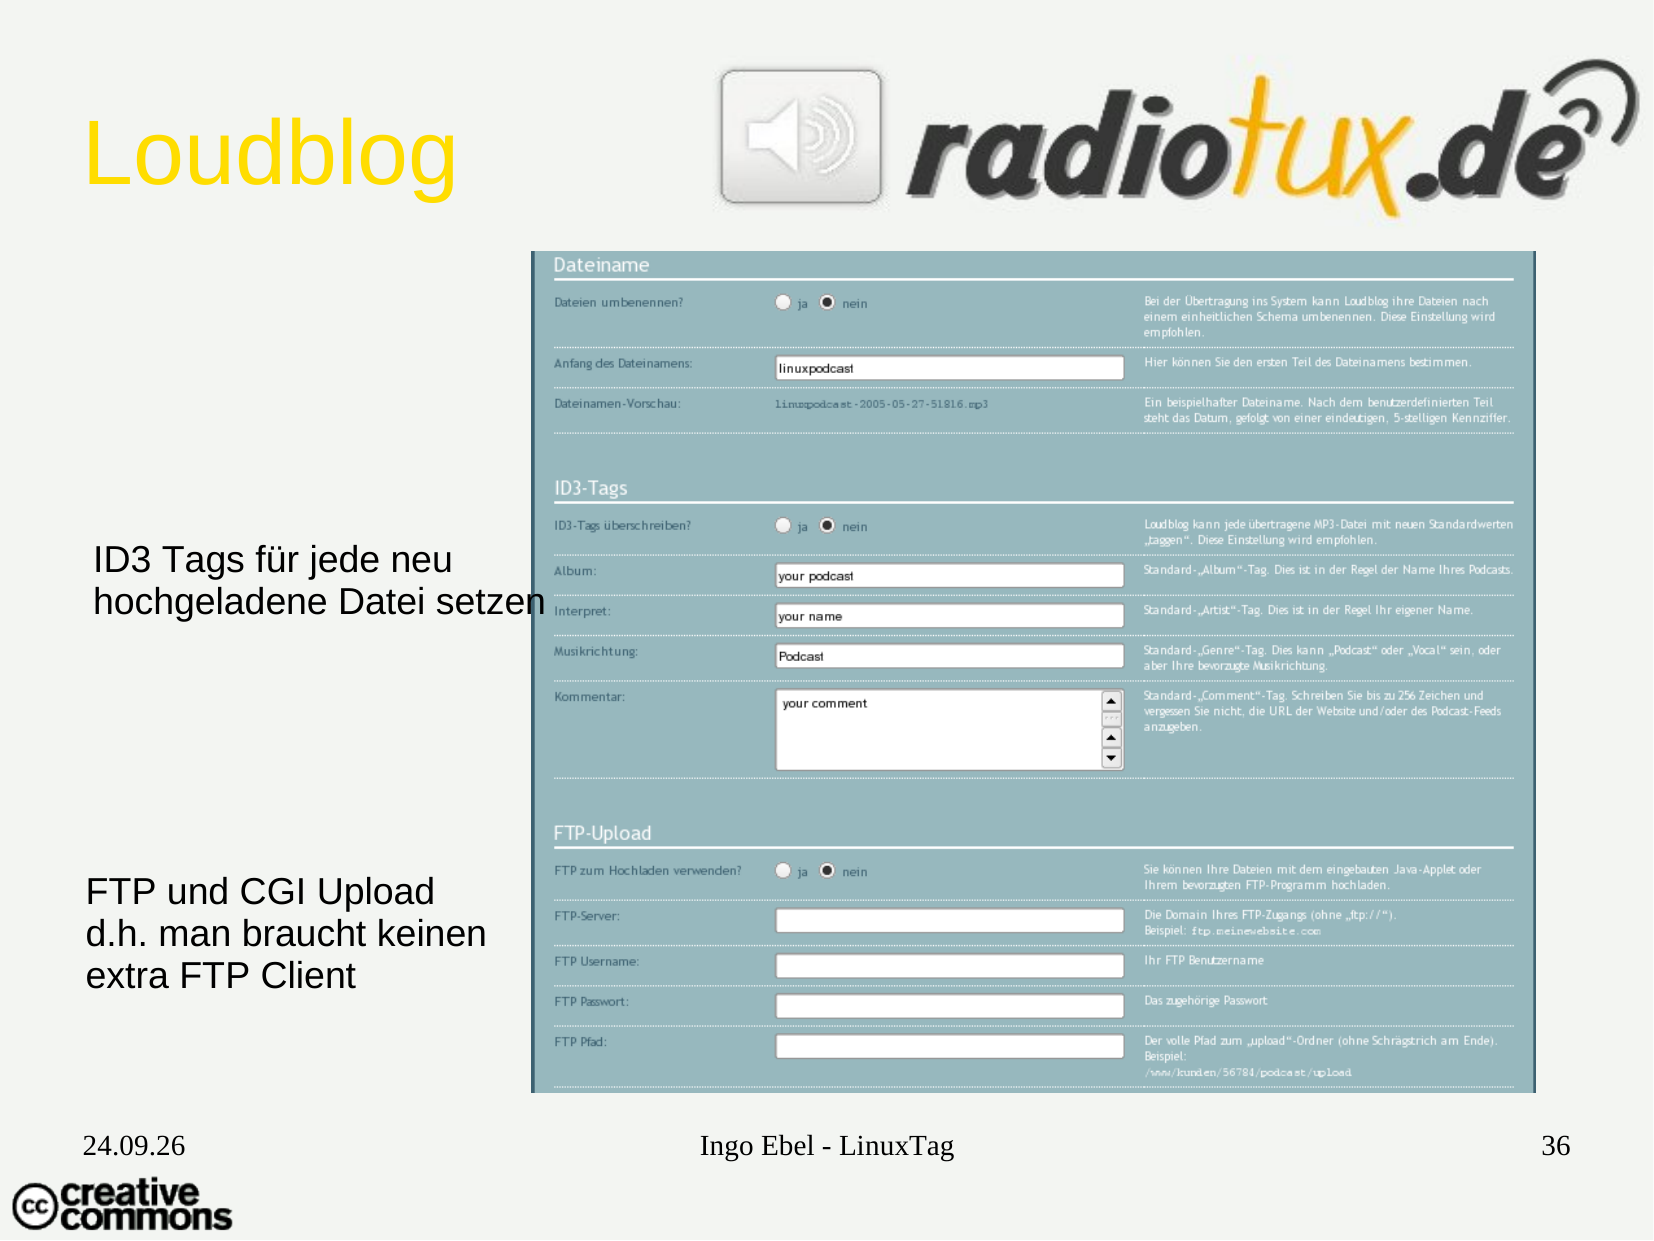

# Loudblog
ID3 Tags für jede neu
hochgeladene Datei setzen
FTP und CGI Upload
d.h. man braucht keinen
extra FTP Client
Ingo Ebel - LinuxTag
36